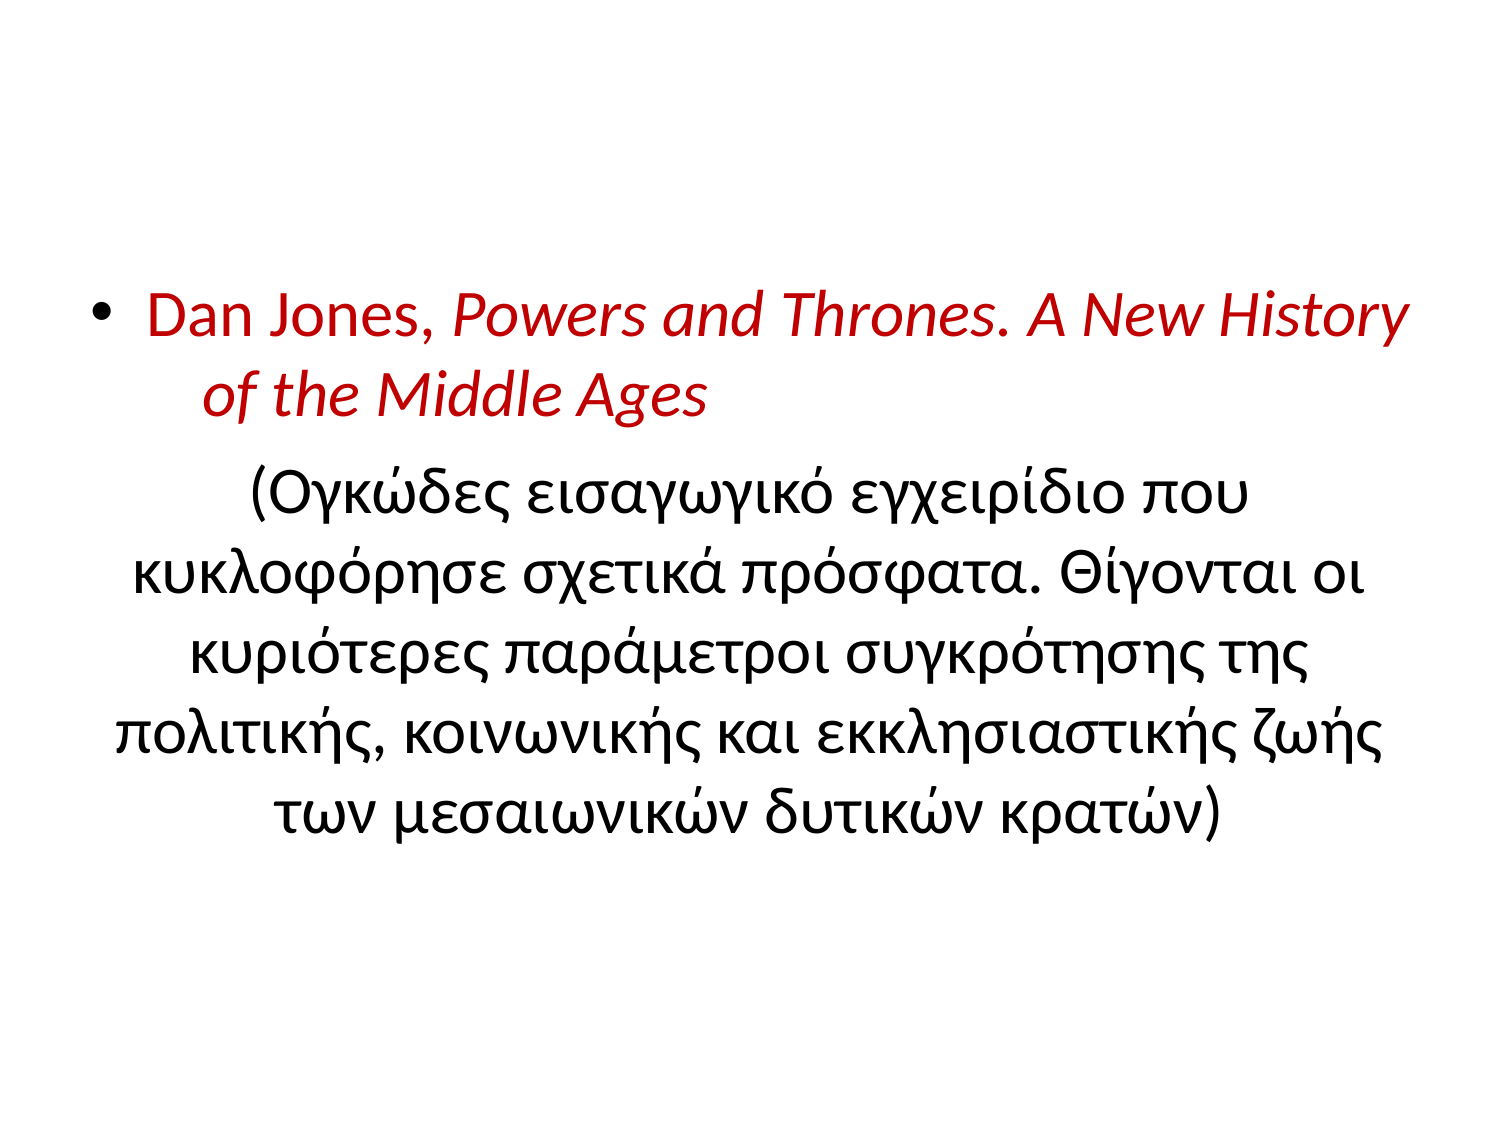

#
Dan Jones, Powers and Thrones. A New History of the Middle Ages
(Ογκώδες εισαγωγικό εγχειρίδιο που κυκλοφόρησε σχετικά πρόσφατα. Θίγονται οι κυριότερες παράμετροι συγκρότησης της πολιτικής, κοινωνικής και εκκλησιαστικής ζωής των μεσαιωνικών δυτικών κρατών)